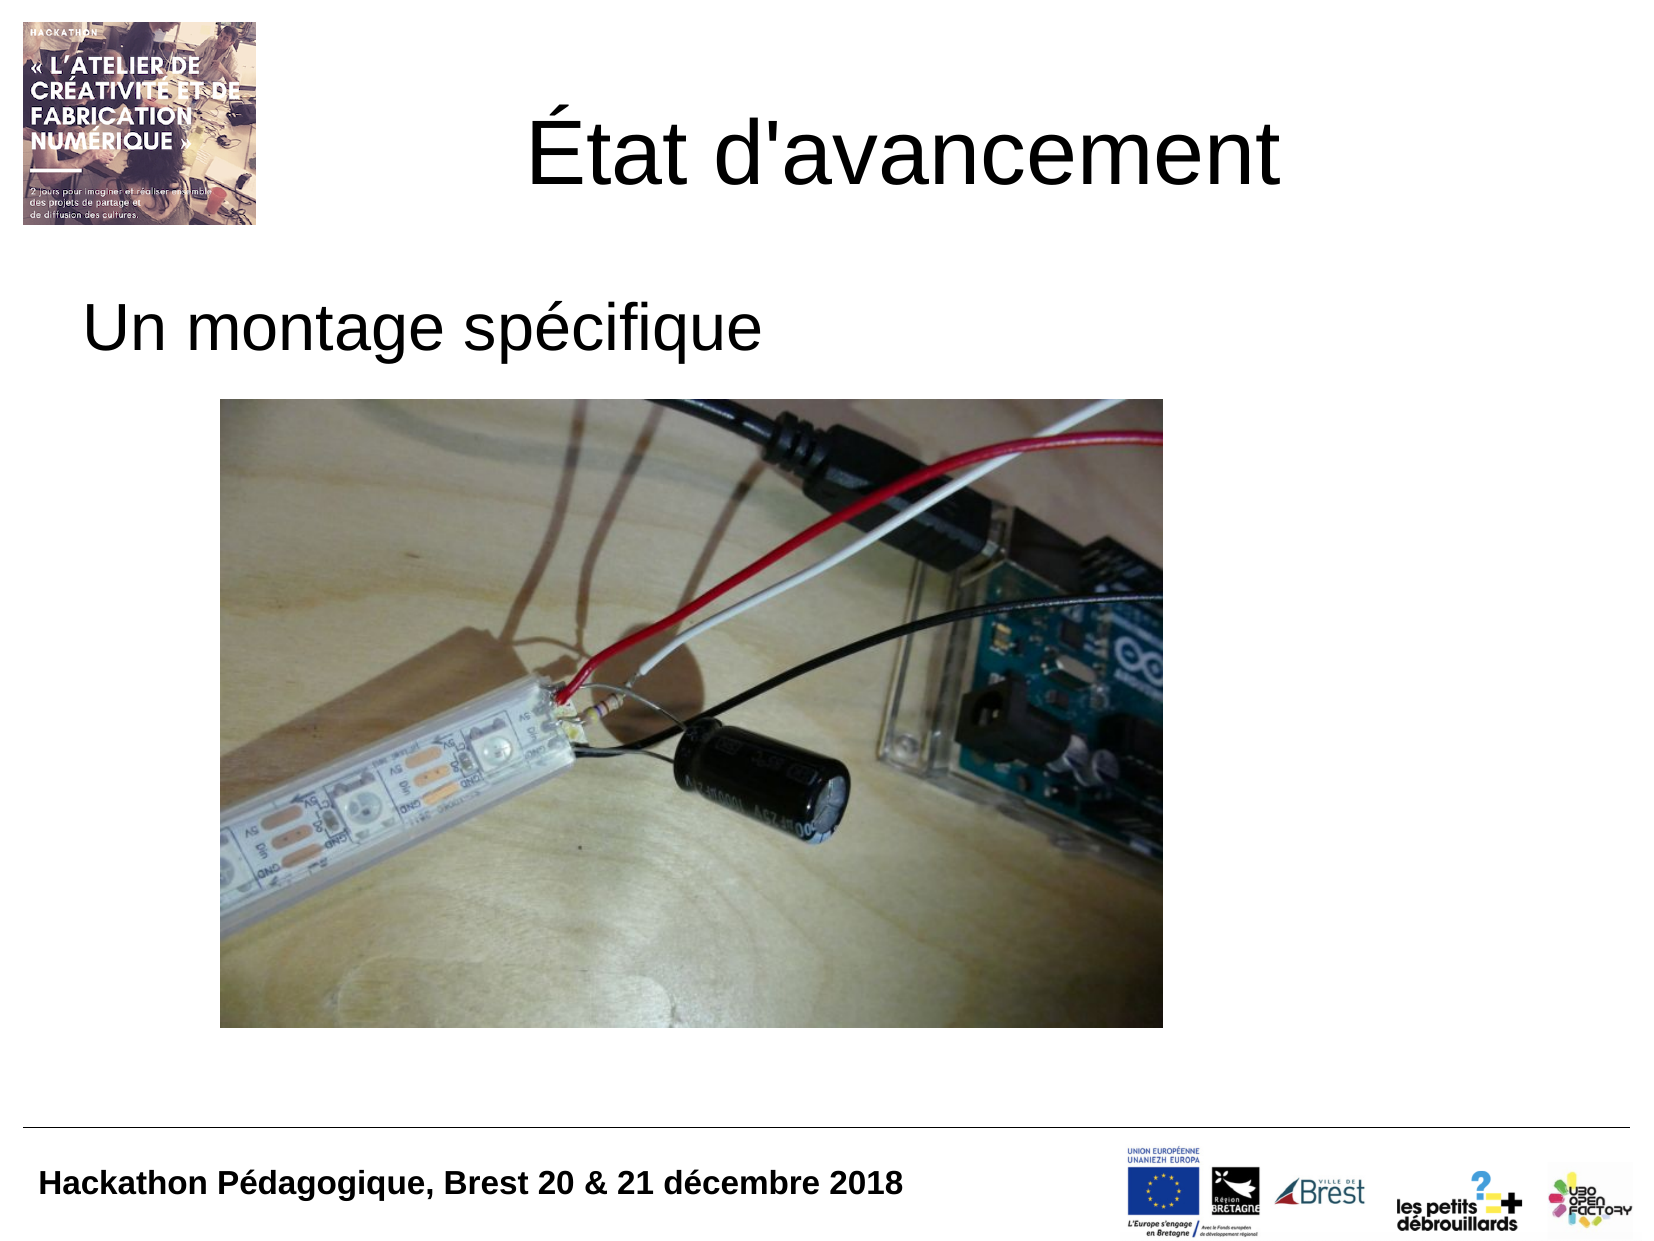

# État d'avancement
Un montage spécifique
Hackathon Pédagogique, Brest 20 & 21 décembre 2018